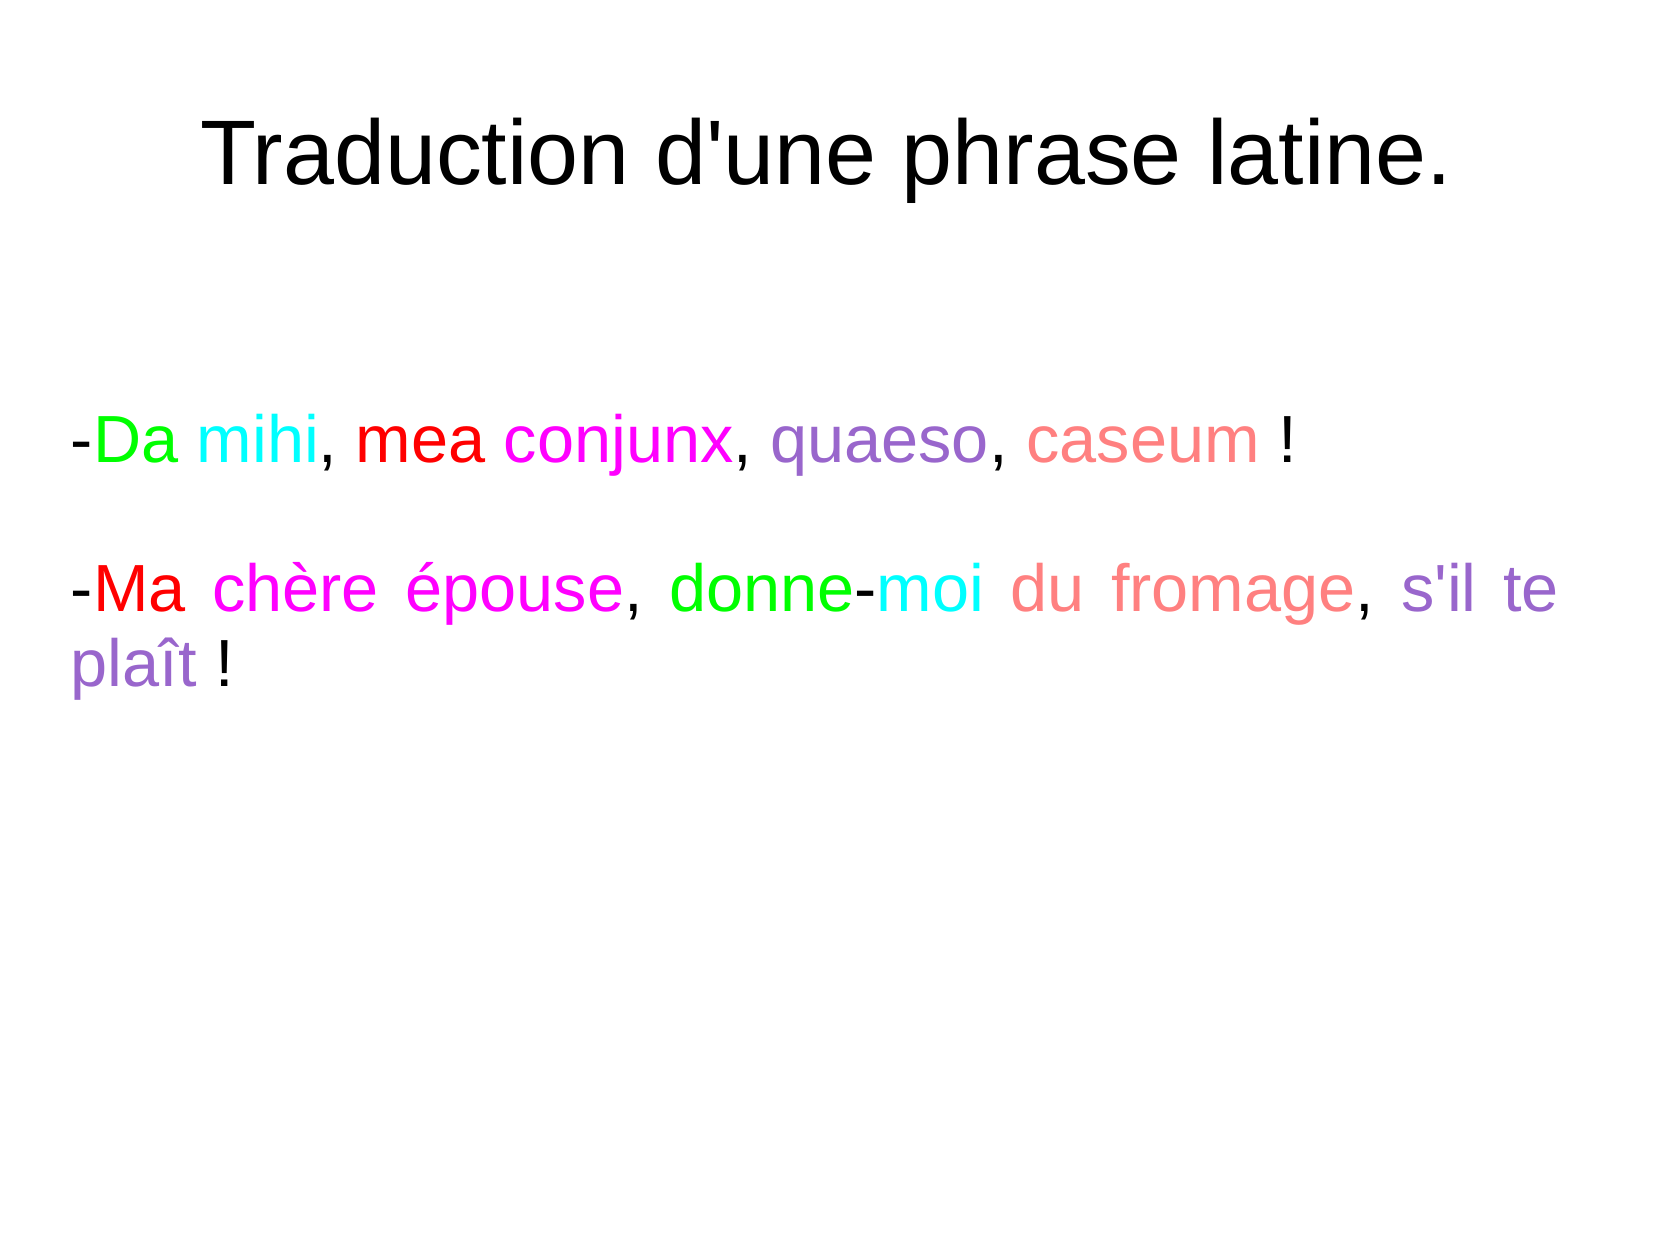

# Traduction d'une phrase latine.
-Da mihi, mea conjunx, quaeso, caseum !
-Ma chère épouse, donne-moi du fromage, s'il te plaît !